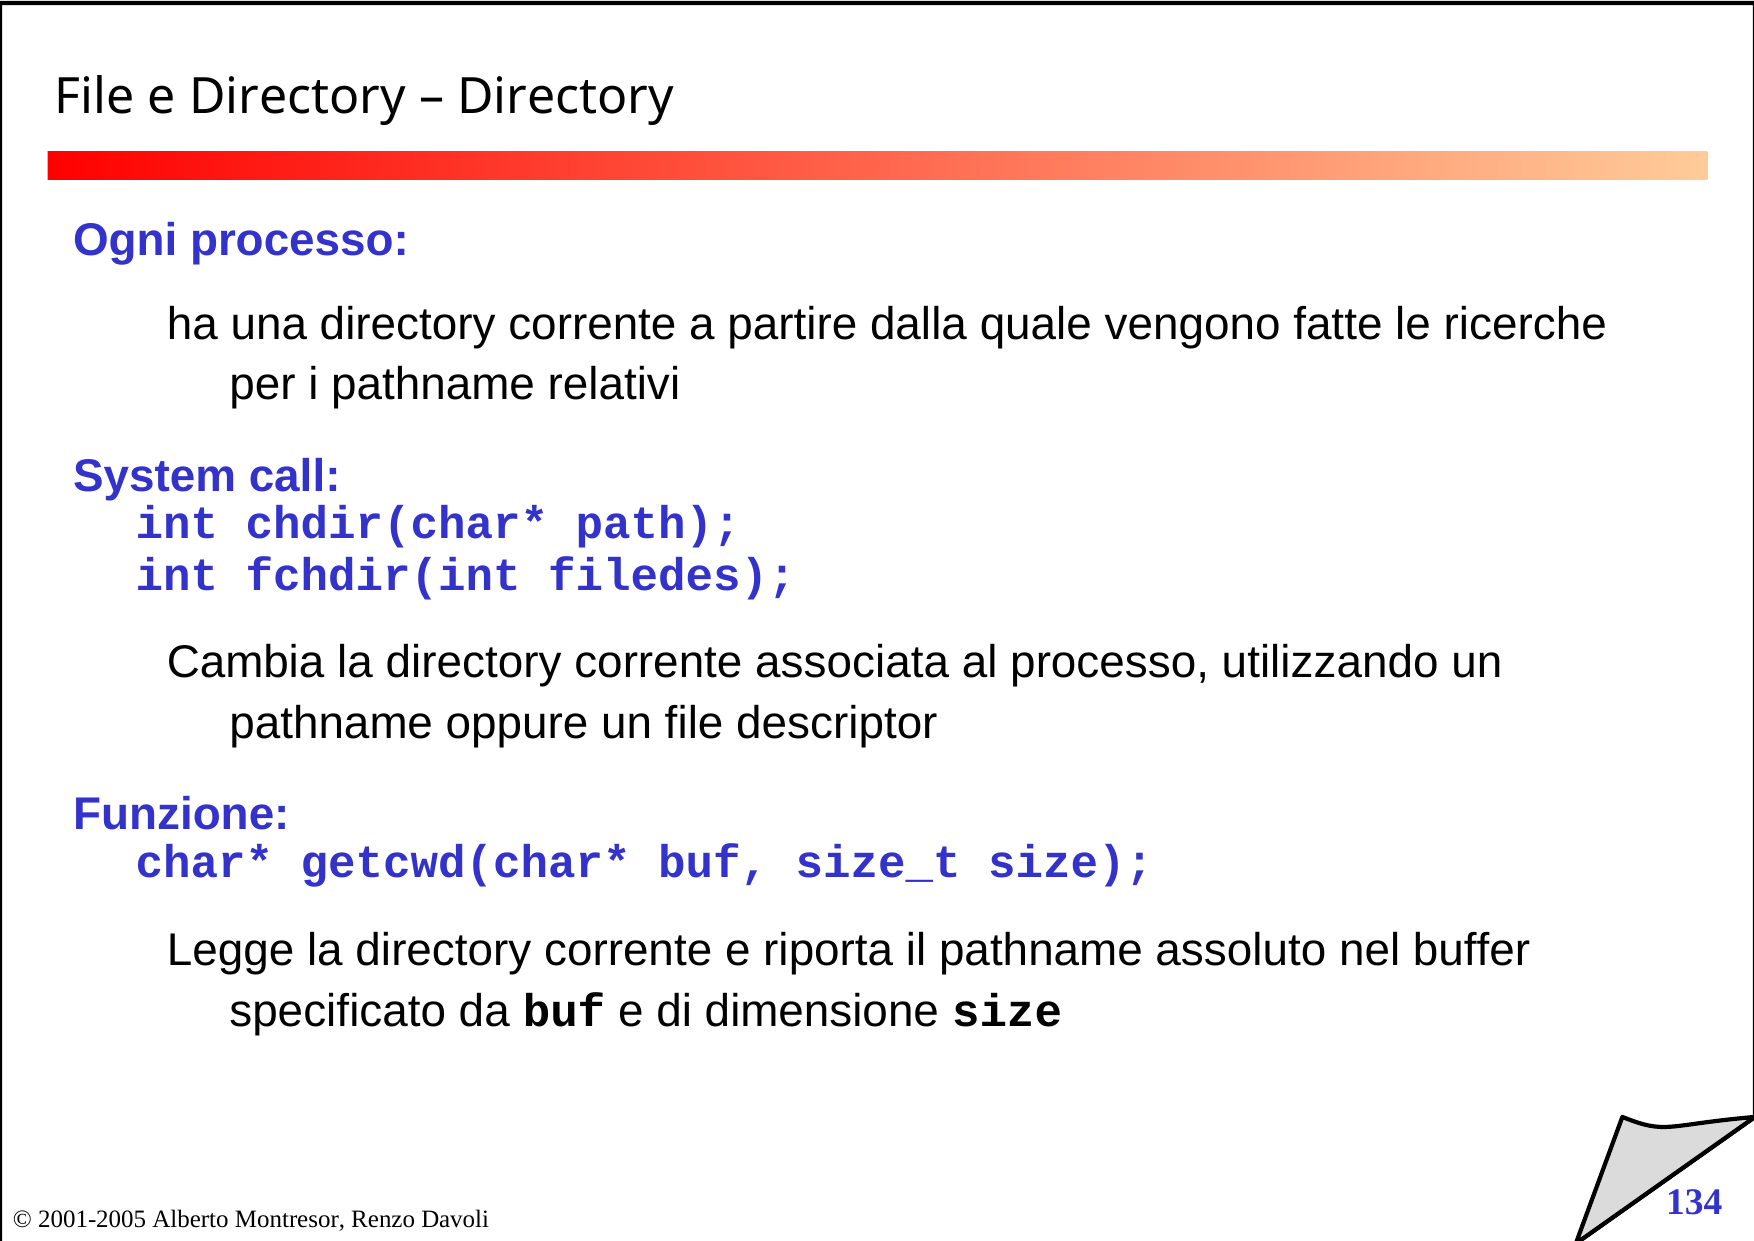

# File e Directory – Directory
Ogni processo:
ha una directory corrente a partire dalla quale vengono fatte le ricerche per i pathname relativi
System call:
int chdir(char* path);
int fchdir(int filedes);
Cambia la directory corrente associata al processo, utilizzando un pathname oppure un file descriptor
Funzione:
char* getcwd(char* buf, size_t size);
Legge la directory corrente e riporta il pathname assoluto nel buffer specificato da buf e di dimensione size